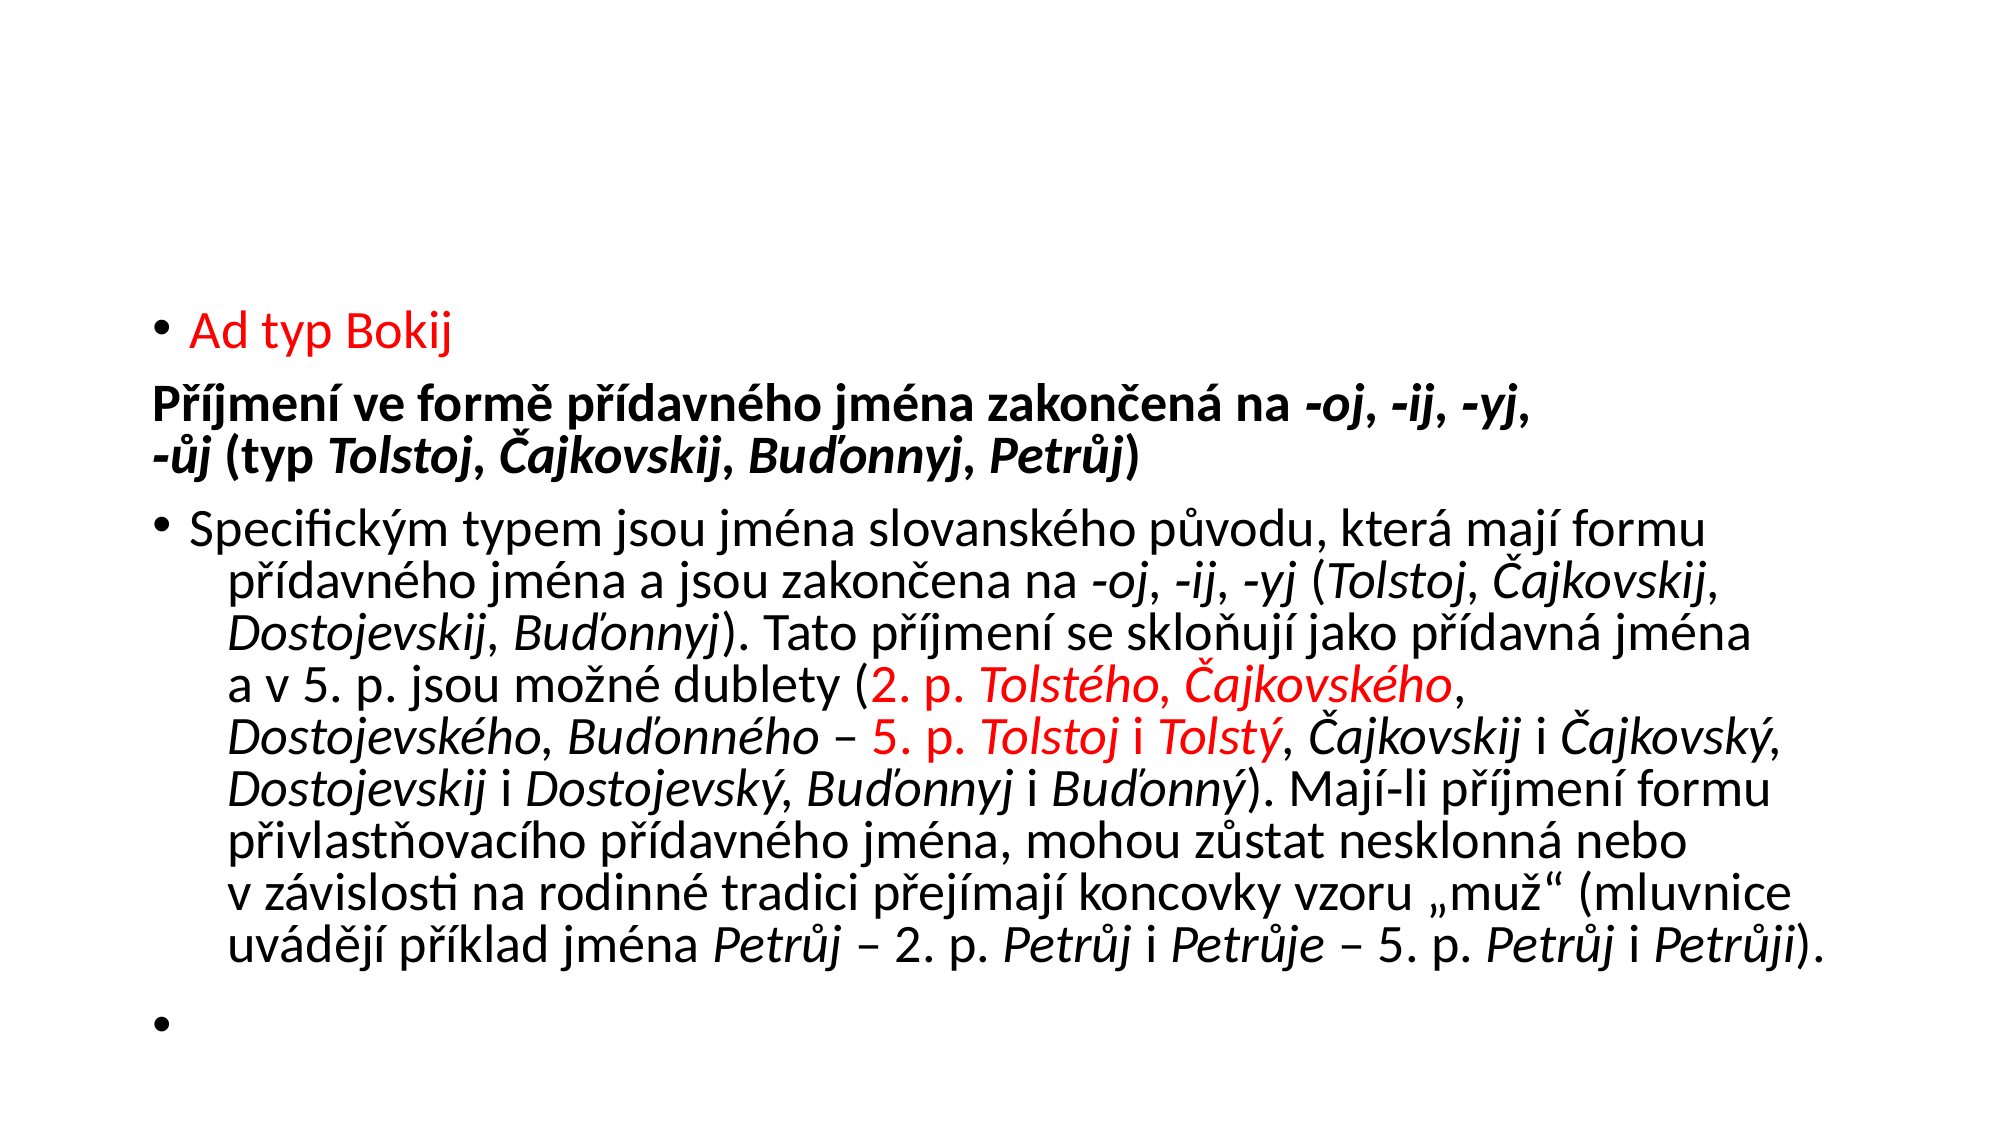

#
Ad typ Bokij
Příjmení ve formě přídavného jména zakončená na ‑oj, ‑ij, ‑yj, ‑ůj (typ Tolstoj, Čajkovskij, Buďonnyj, Petrůj)
Specifickým typem jsou jména slovanského původu, která mají formu přídavného jména a jsou zakončena na ‑oj, ‑ij, ‑yj (Tolstoj, Čajkovskij, Dostojevskij, Buďonnyj). Tato příjmení se skloňují jako přídavná jména a v 5. p. jsou možné dublety (2. p. Tolstého, Čajkovského, Dostojevského, Buďonného –⁠ 5. p. Tolstoj i Tolstý, Čajkovskij i Čajkovský, Dostojevskij i Dostojevský, Buďonnyj i Buďonný). Mají‑li příjmení formu přivlastňovacího přídavného jména, mohou zůstat nesklonná nebo v závislosti na rodinné tradici přejímají koncovky vzoru „muž“ (mluvnice uvádějí příklad jména Petrůj –⁠ 2. p. Petrůj i Petrůje –⁠ 5. p. Petrůj i Petrůji).